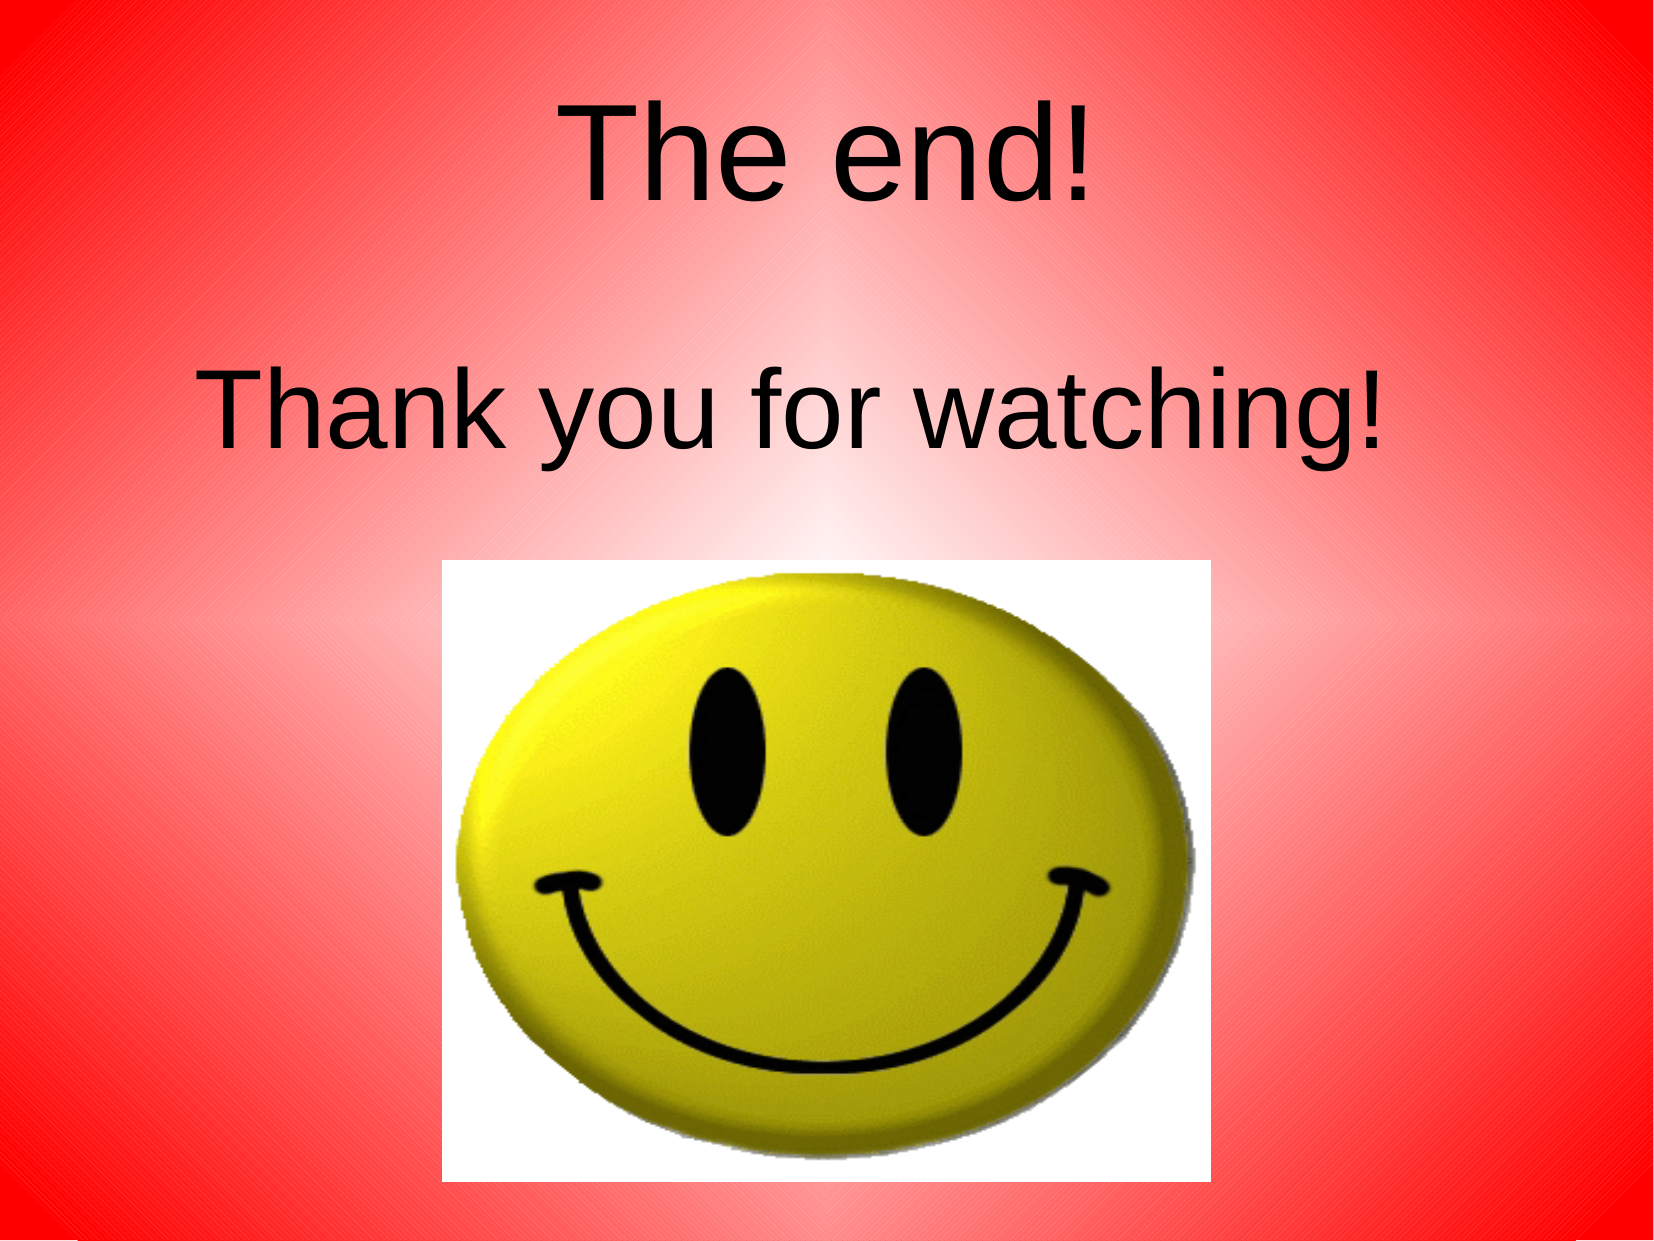

Thank you for watching!
# The end!